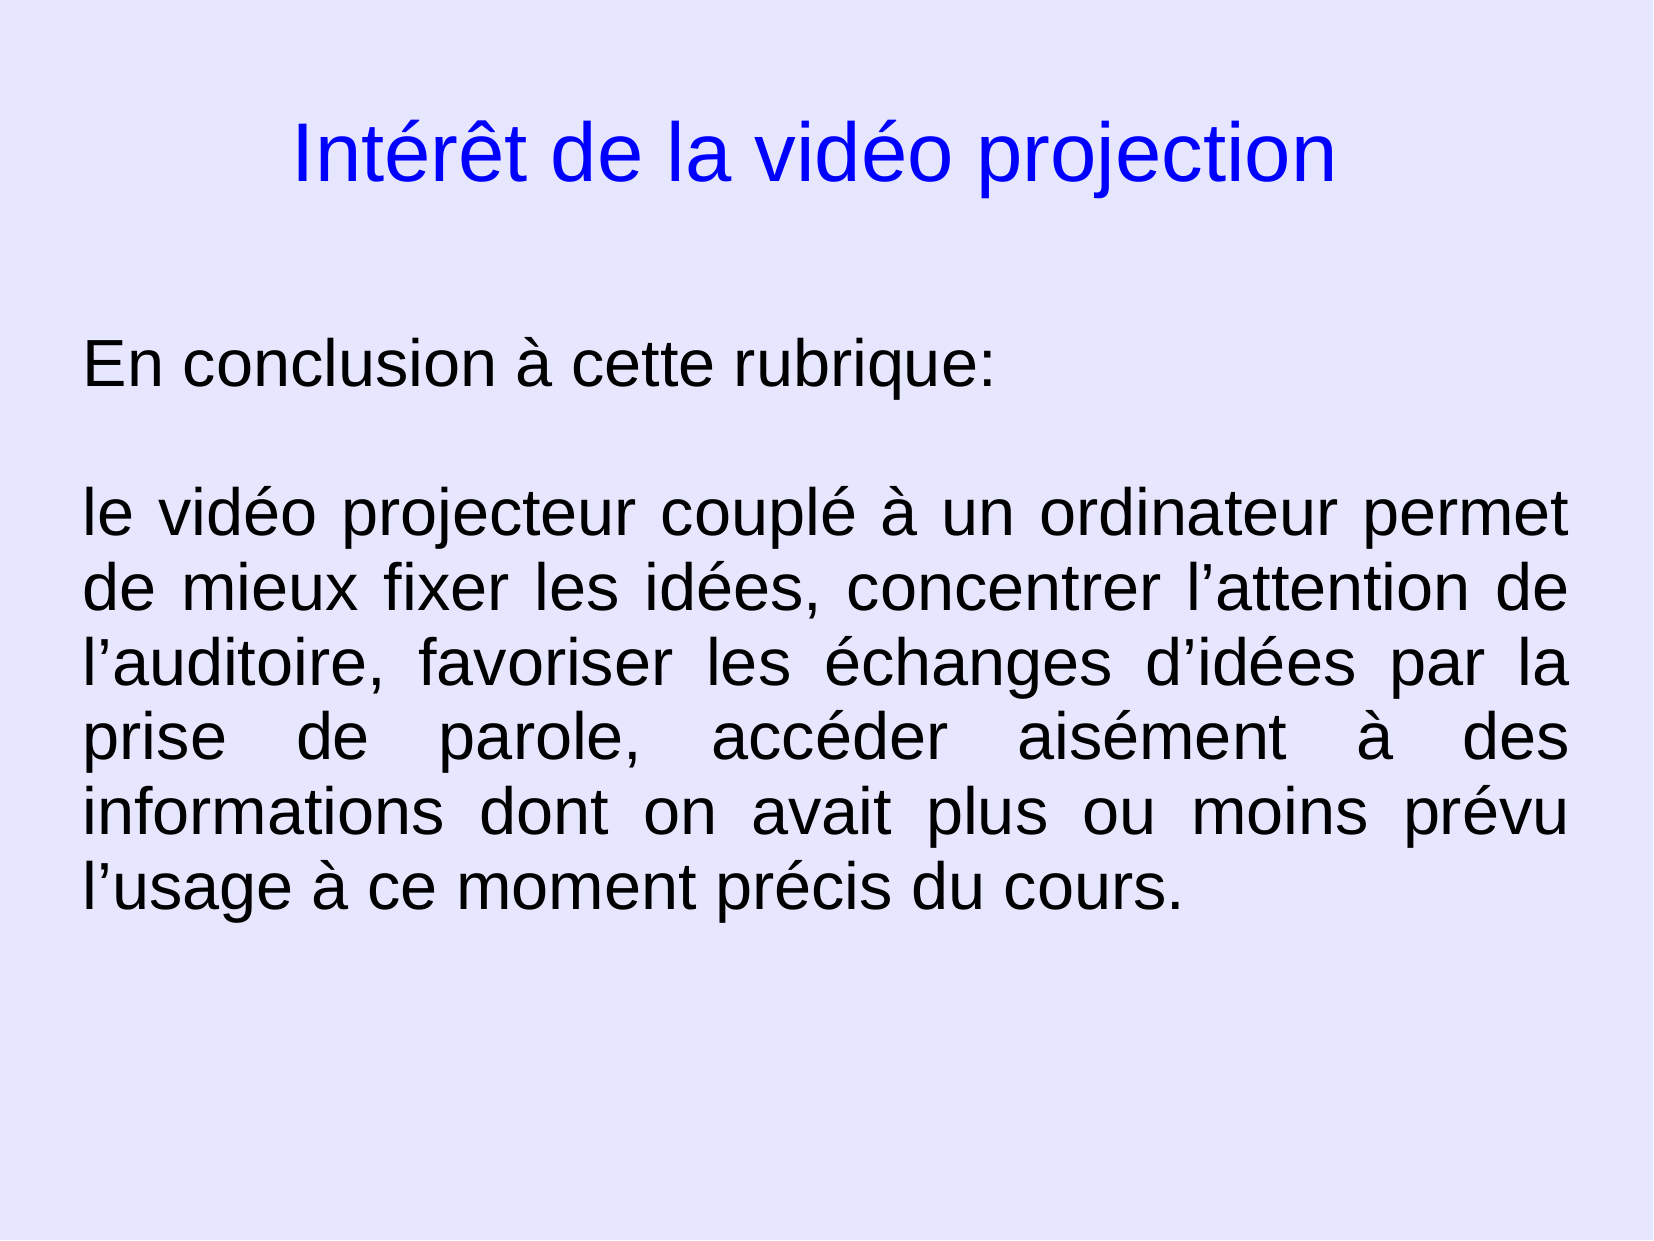

# Intérêt de la vidéo projection
En conclusion à cette rubrique:
le vidéo projecteur couplé à un ordinateur permet de mieux fixer les idées, concentrer l’attention de l’auditoire, favoriser les échanges d’idées par la prise de parole, accéder aisément à des informations dont on avait plus ou moins prévu l’usage à ce moment précis du cours.